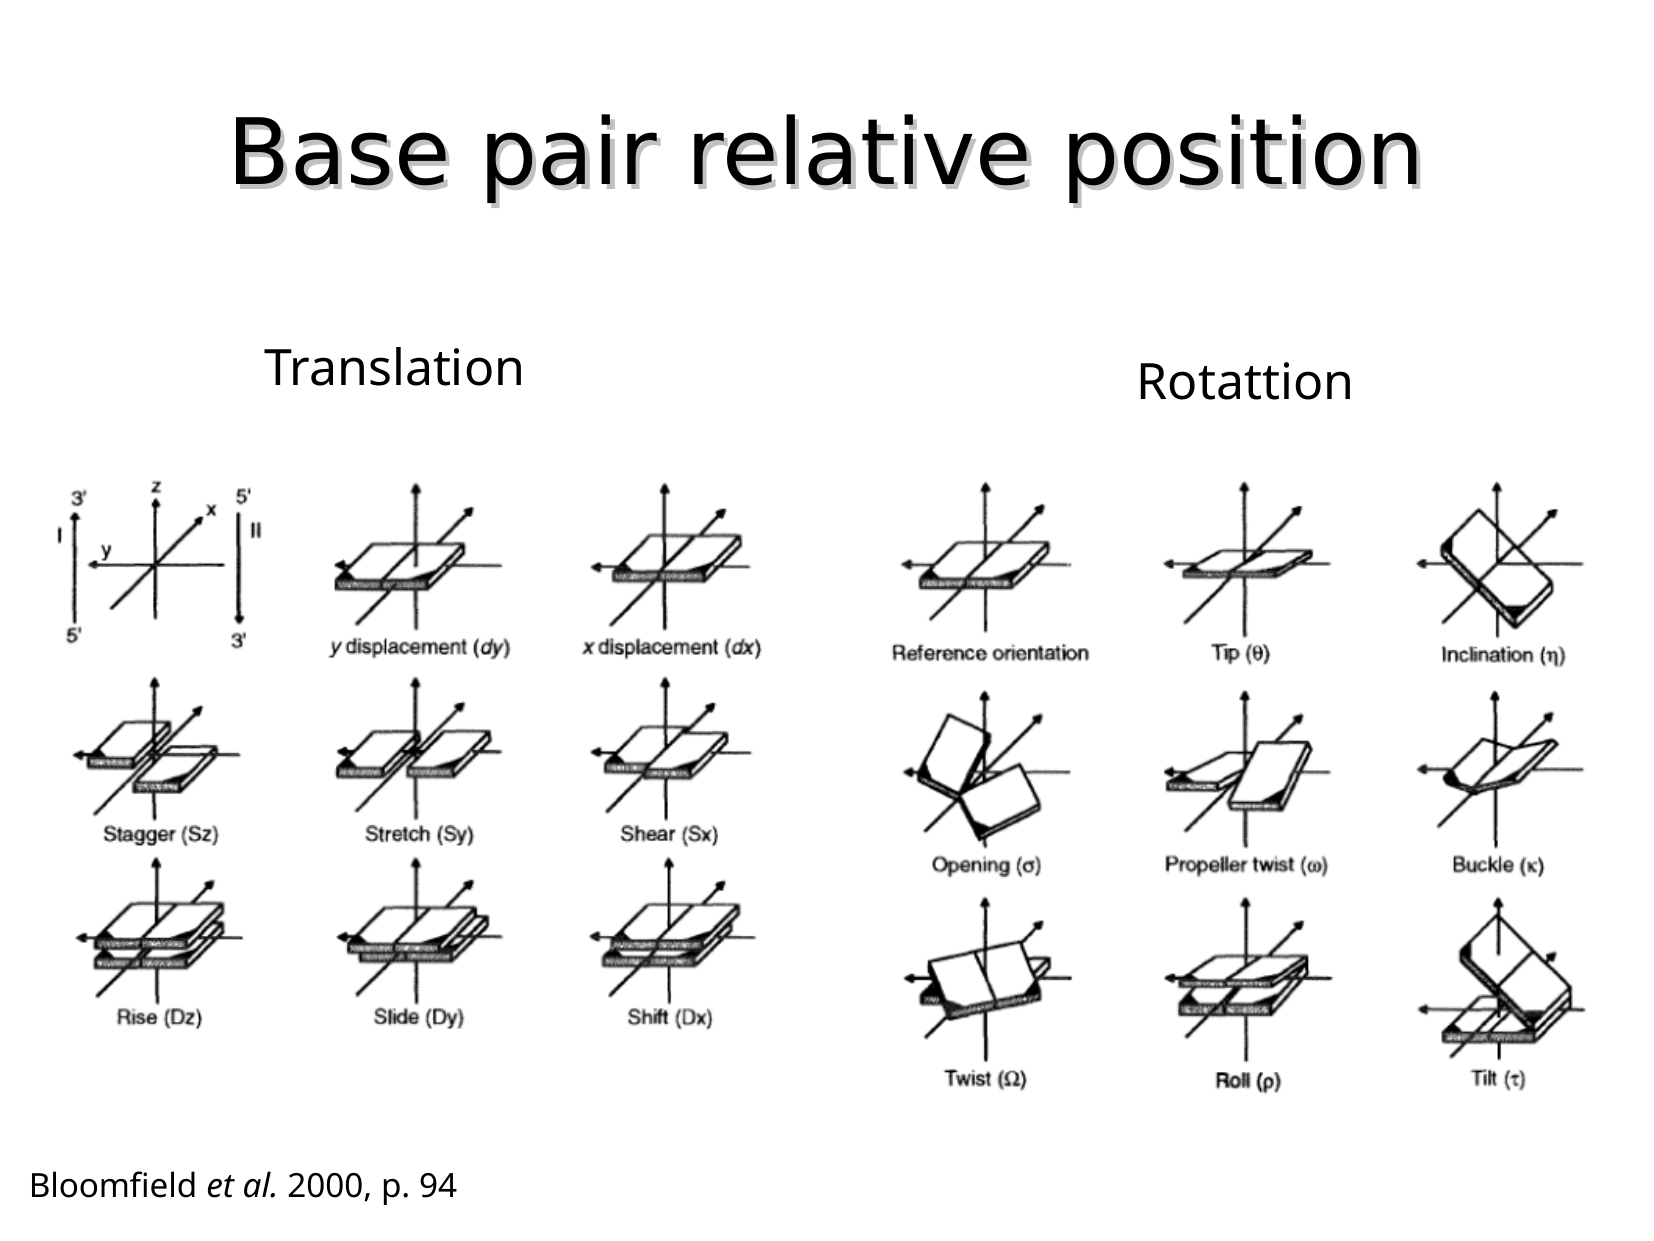

# Base pair relative position
Translation
Rotattion
Bloomfield et al. 2000, p. 94